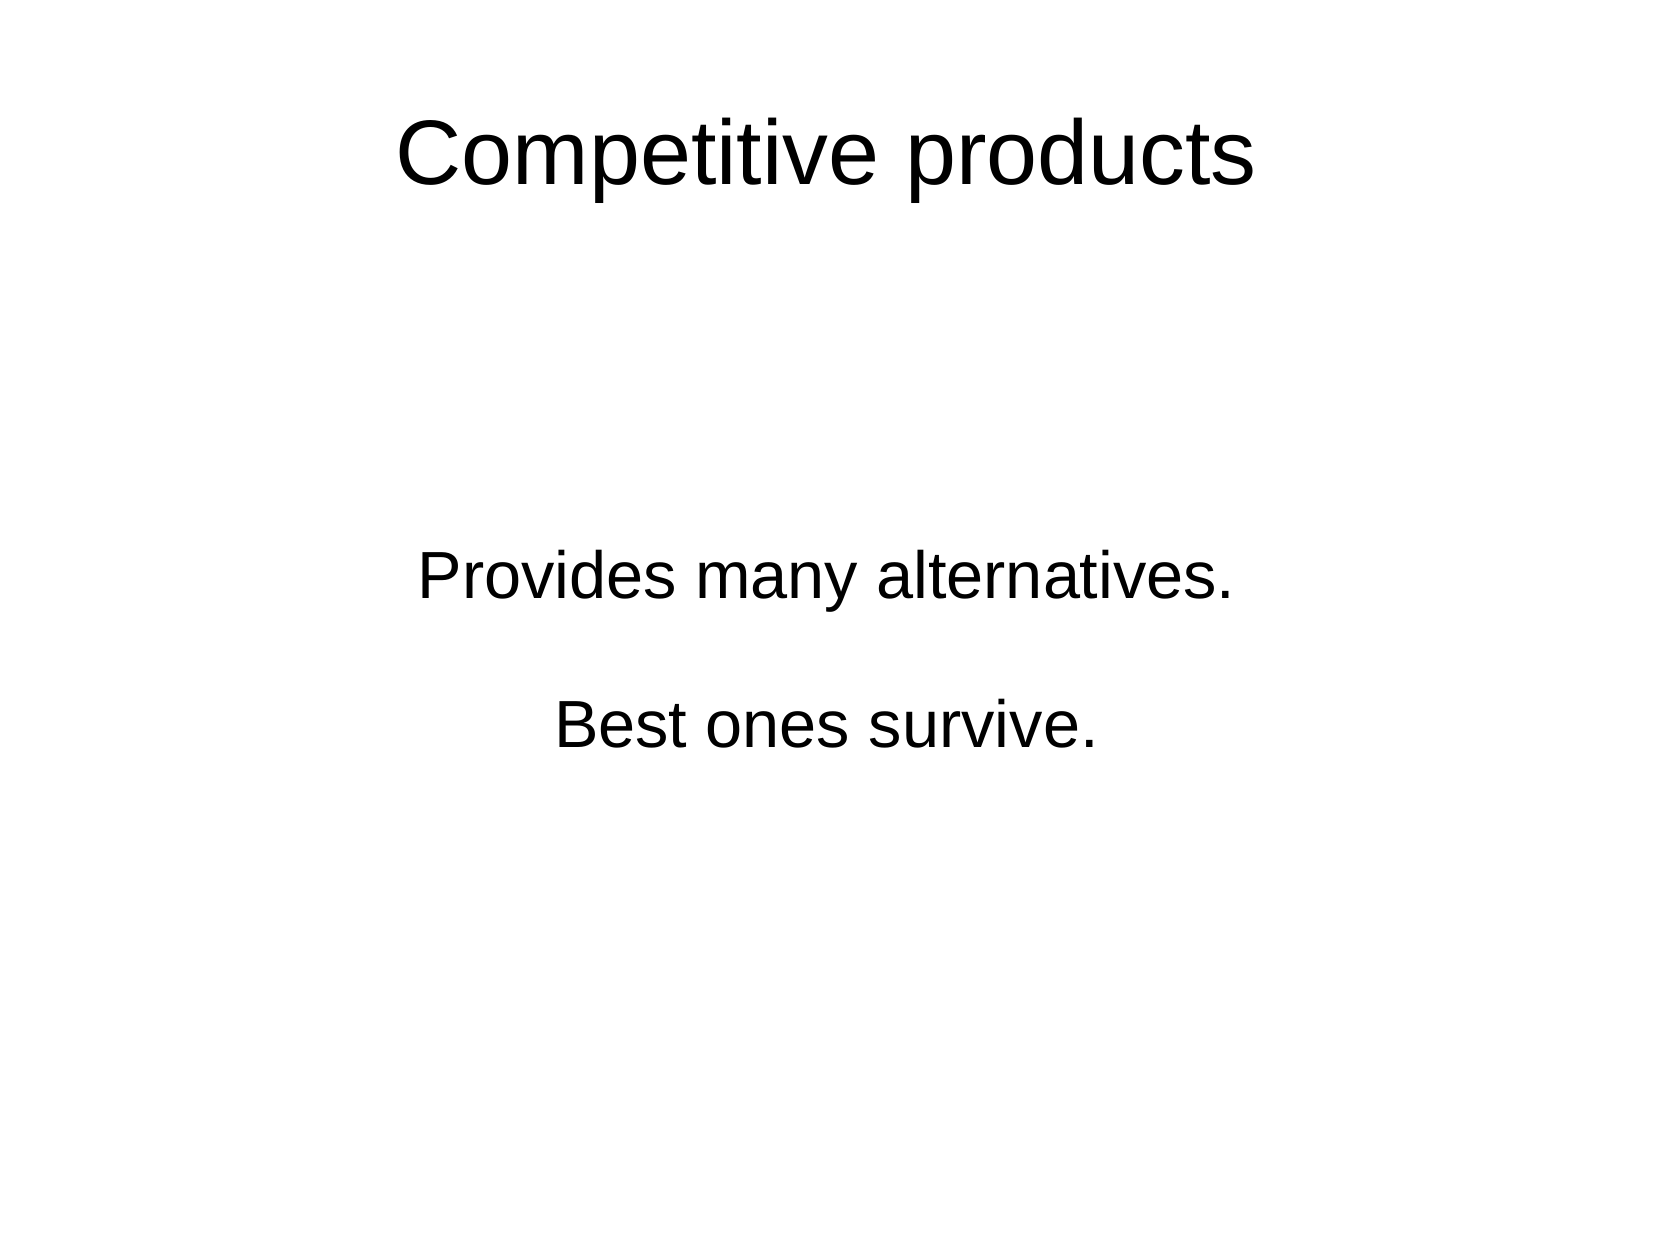

# Competitive products
Provides many alternatives.
Best ones survive.